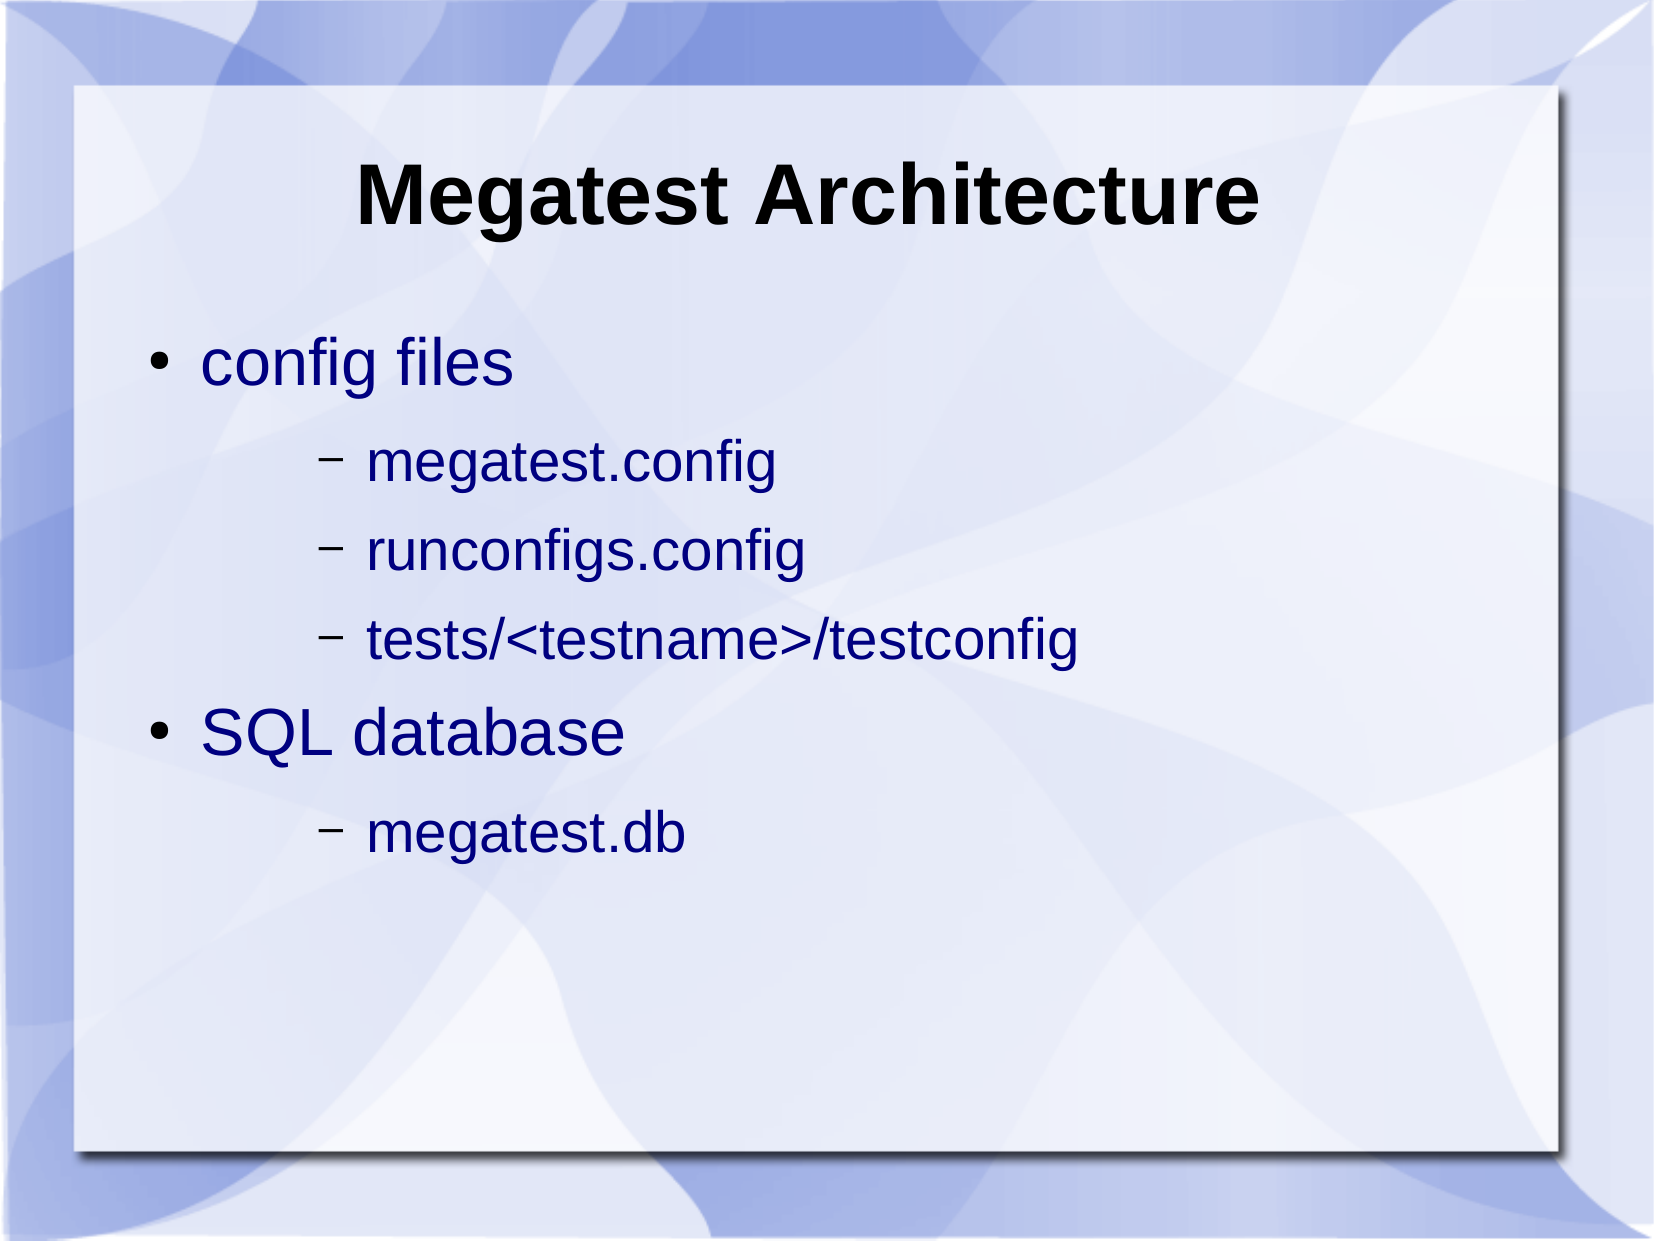

# Megatest Architecture
config files
megatest.config
runconfigs.config
tests/<testname>/testconfig
SQL database
megatest.db